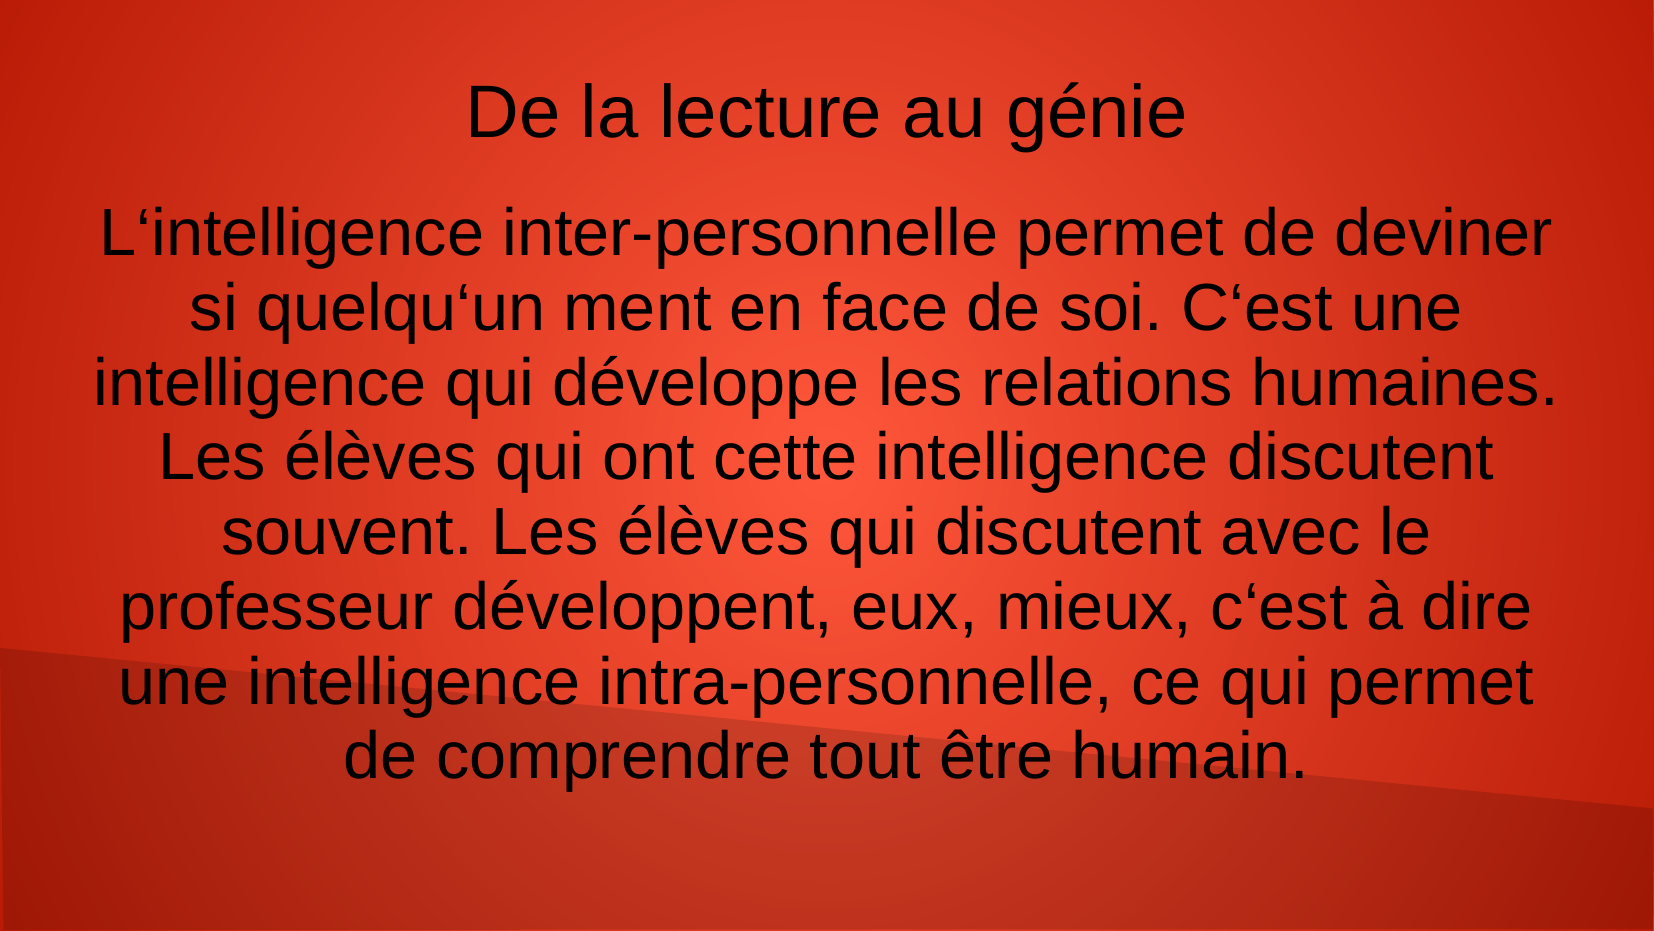

# De la lecture au génie
L‘intelligence inter-personnelle permet de deviner si quelqu‘un ment en face de soi. C‘est une intelligence qui développe les relations humaines. Les élèves qui ont cette intelligence discutent souvent. Les élèves qui discutent avec le professeur développent, eux, mieux, c‘est à dire une intelligence intra-personnelle, ce qui permet de comprendre tout être humain.